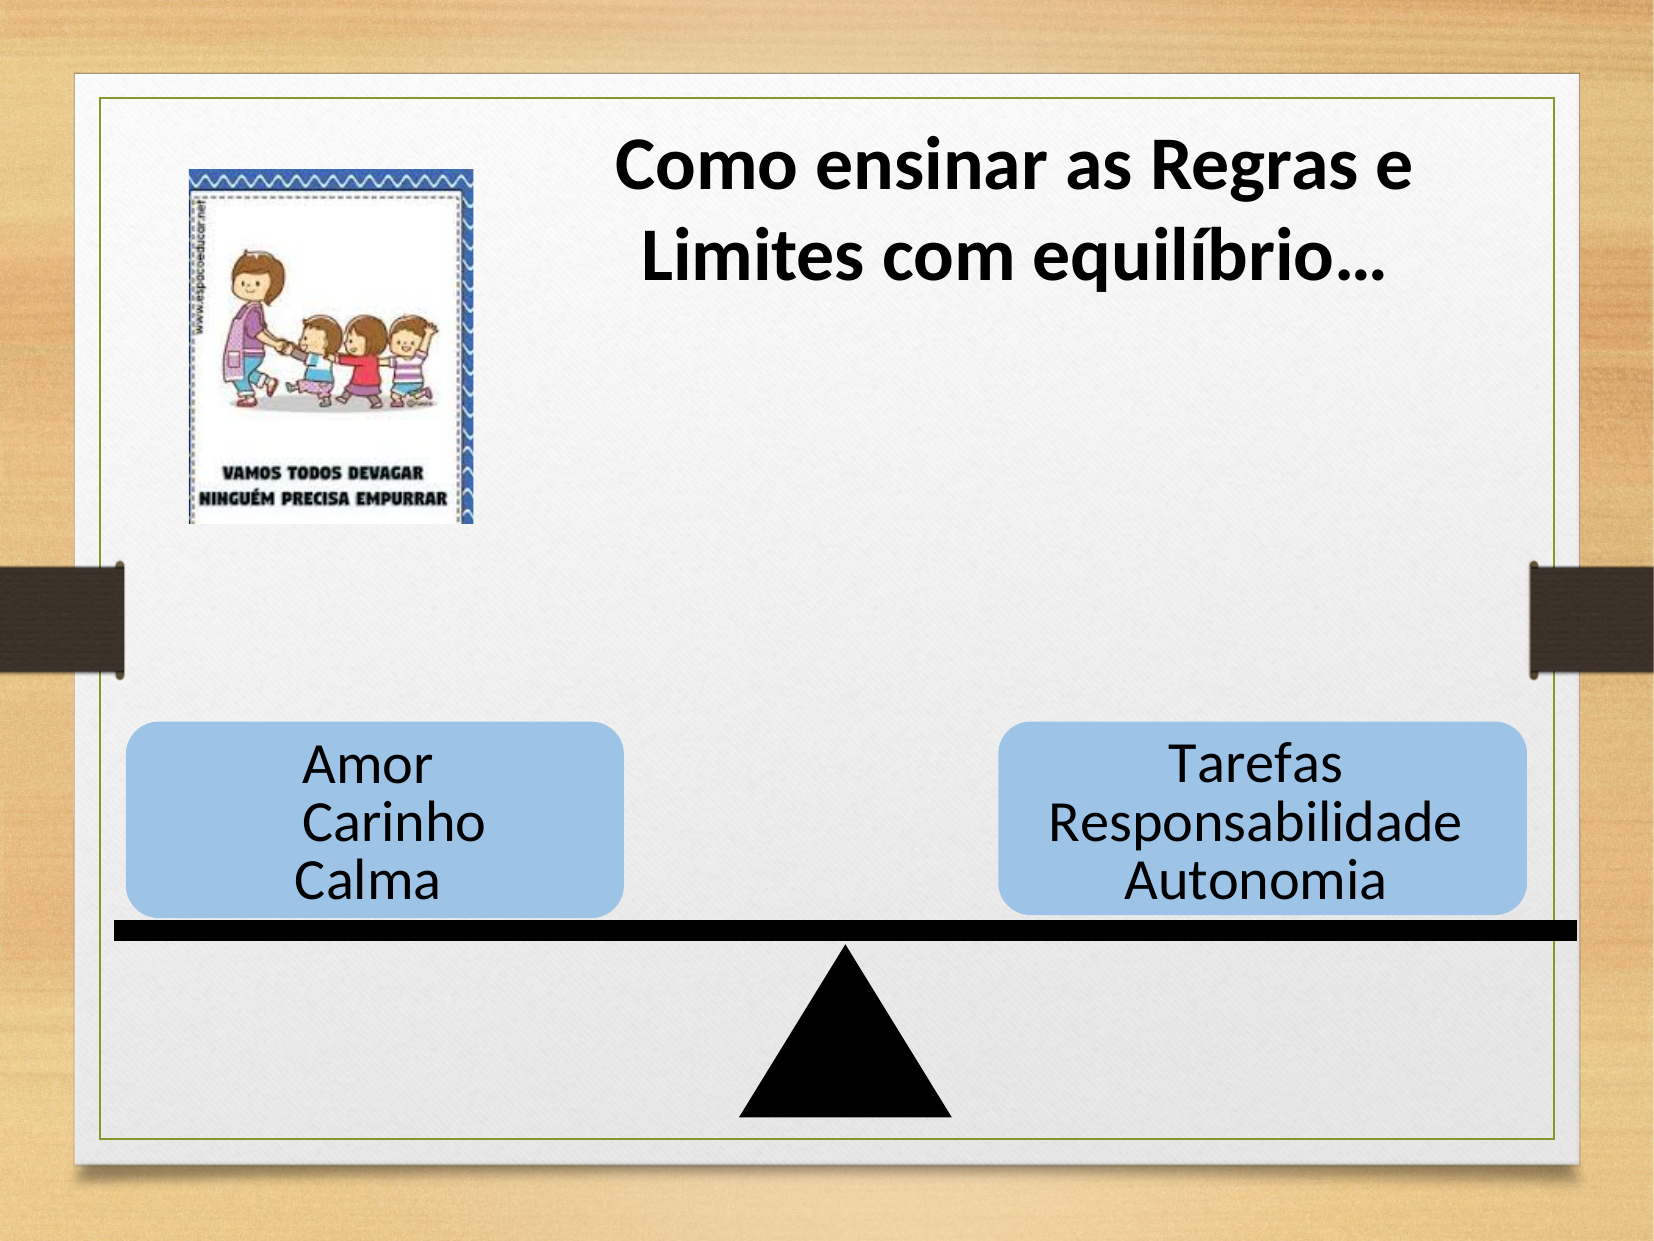

Como ensinar as Regras e Limites com equilíbrio…
Amor
 Carinho
Calma
Tarefas
Responsabilidade
Autonomia